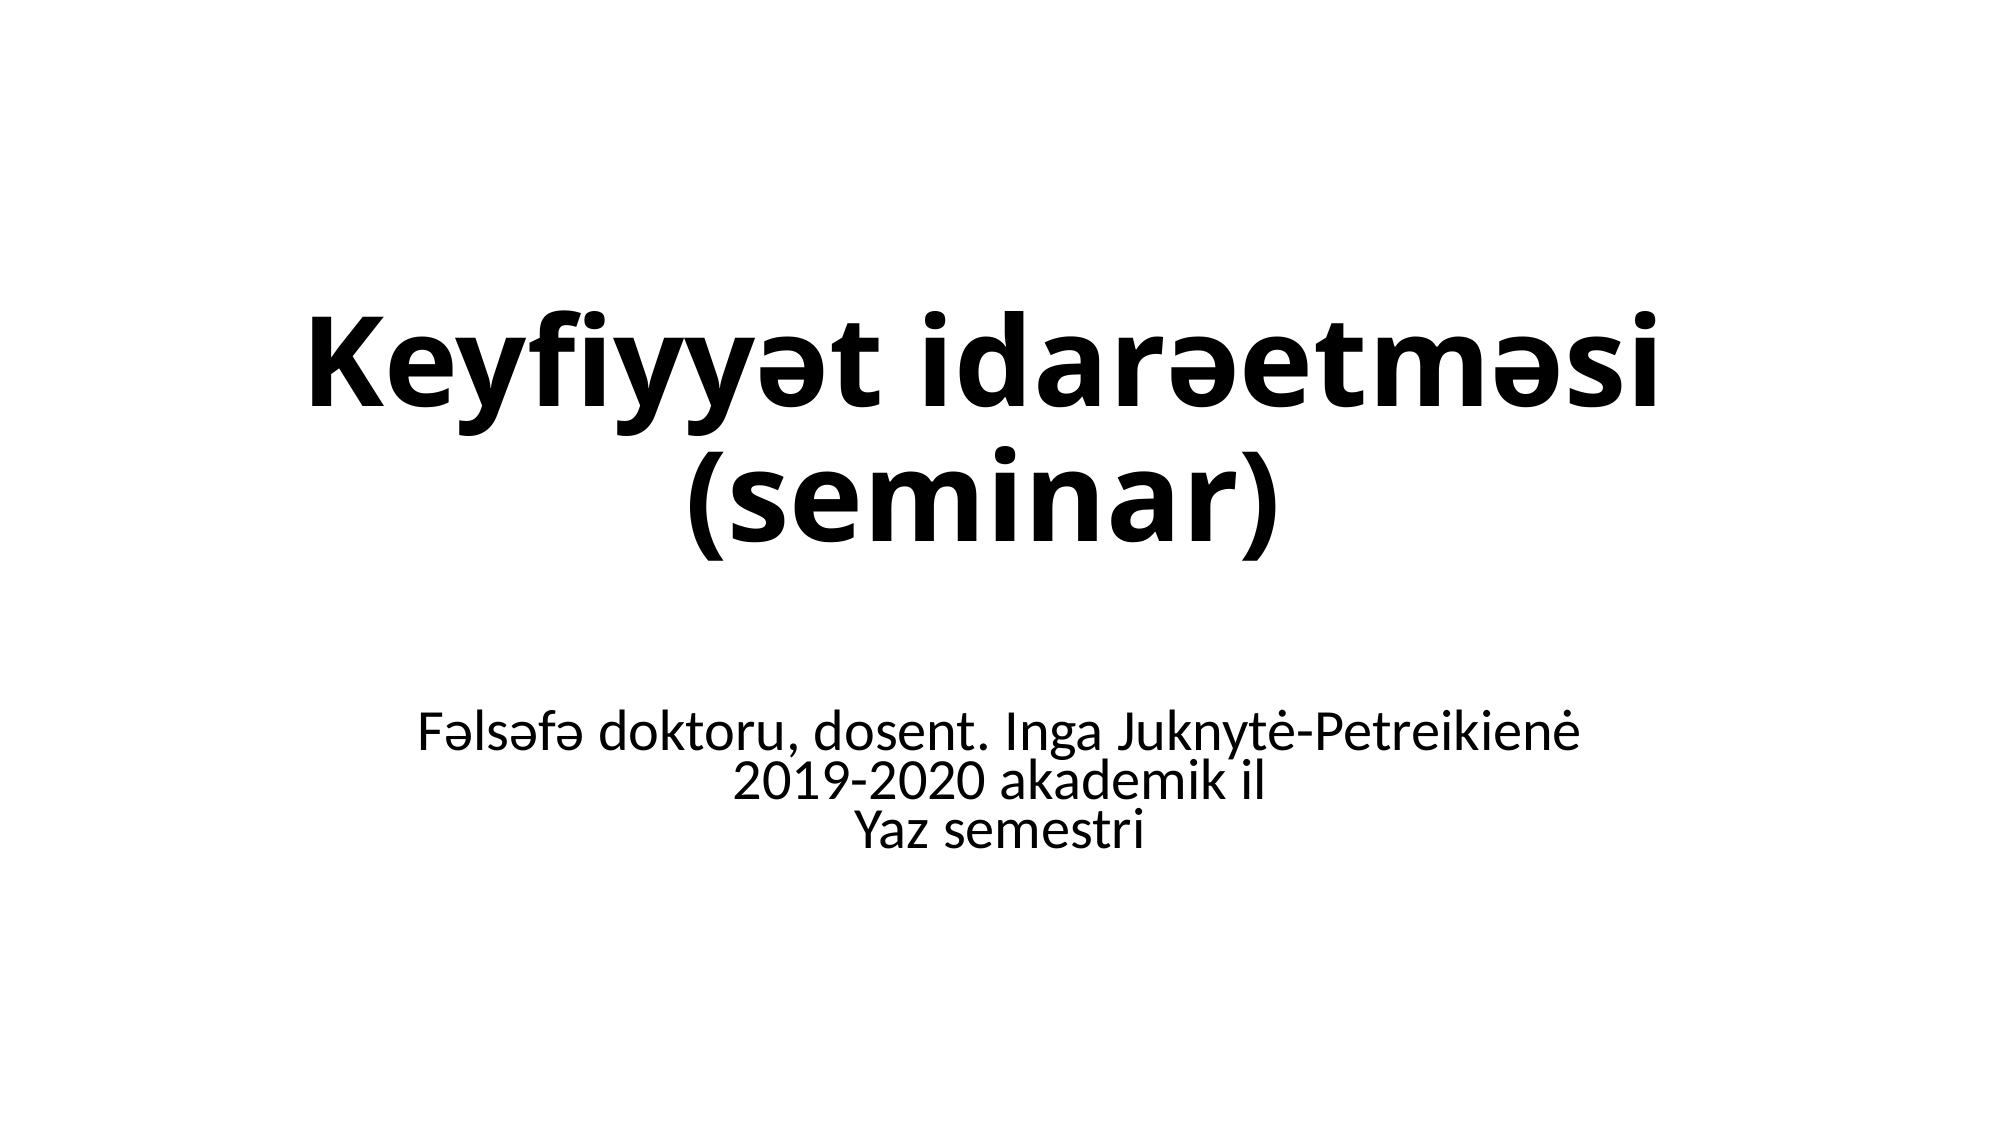

# Keyfiyyət idarəetməsi (seminar)
Fəlsəfə doktoru, dosent. Inga Juknytė-Petreikienė
2019-2020 akademik il
Yaz semestri